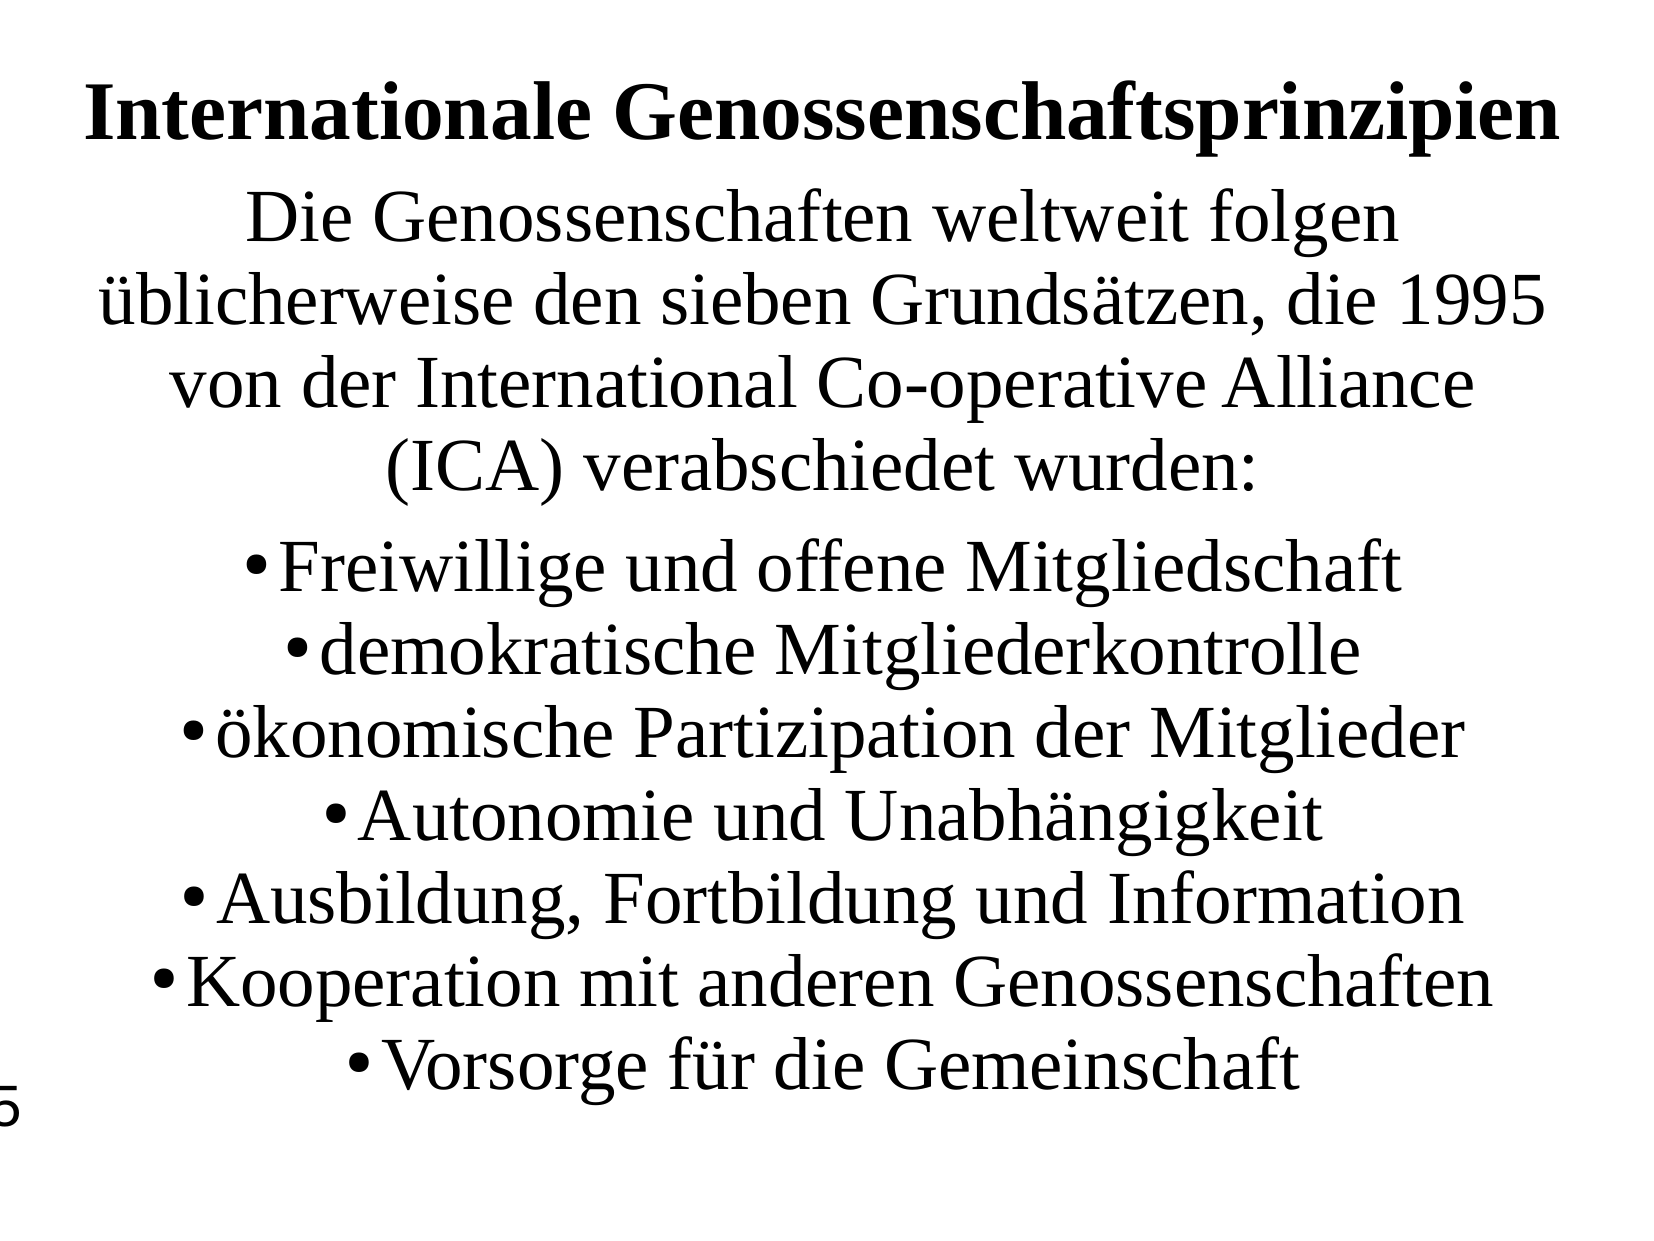

Internationale Genossenschaftsprinzipien
Die Genossenschaften weltweit folgen üblicherweise den sieben Grundsätzen, die 1995 von der International Co-operative Alliance (ICA) verabschiedet wurden:
Freiwillige und offene Mitgliedschaft
demokratische Mitgliederkontrolle
ökonomische Partizipation der Mitglieder
Autonomie und Unabhängigkeit
Ausbildung, Fortbildung und Information
Kooperation mit anderen Genossenschaften
Vorsorge für die Gemeinschaft